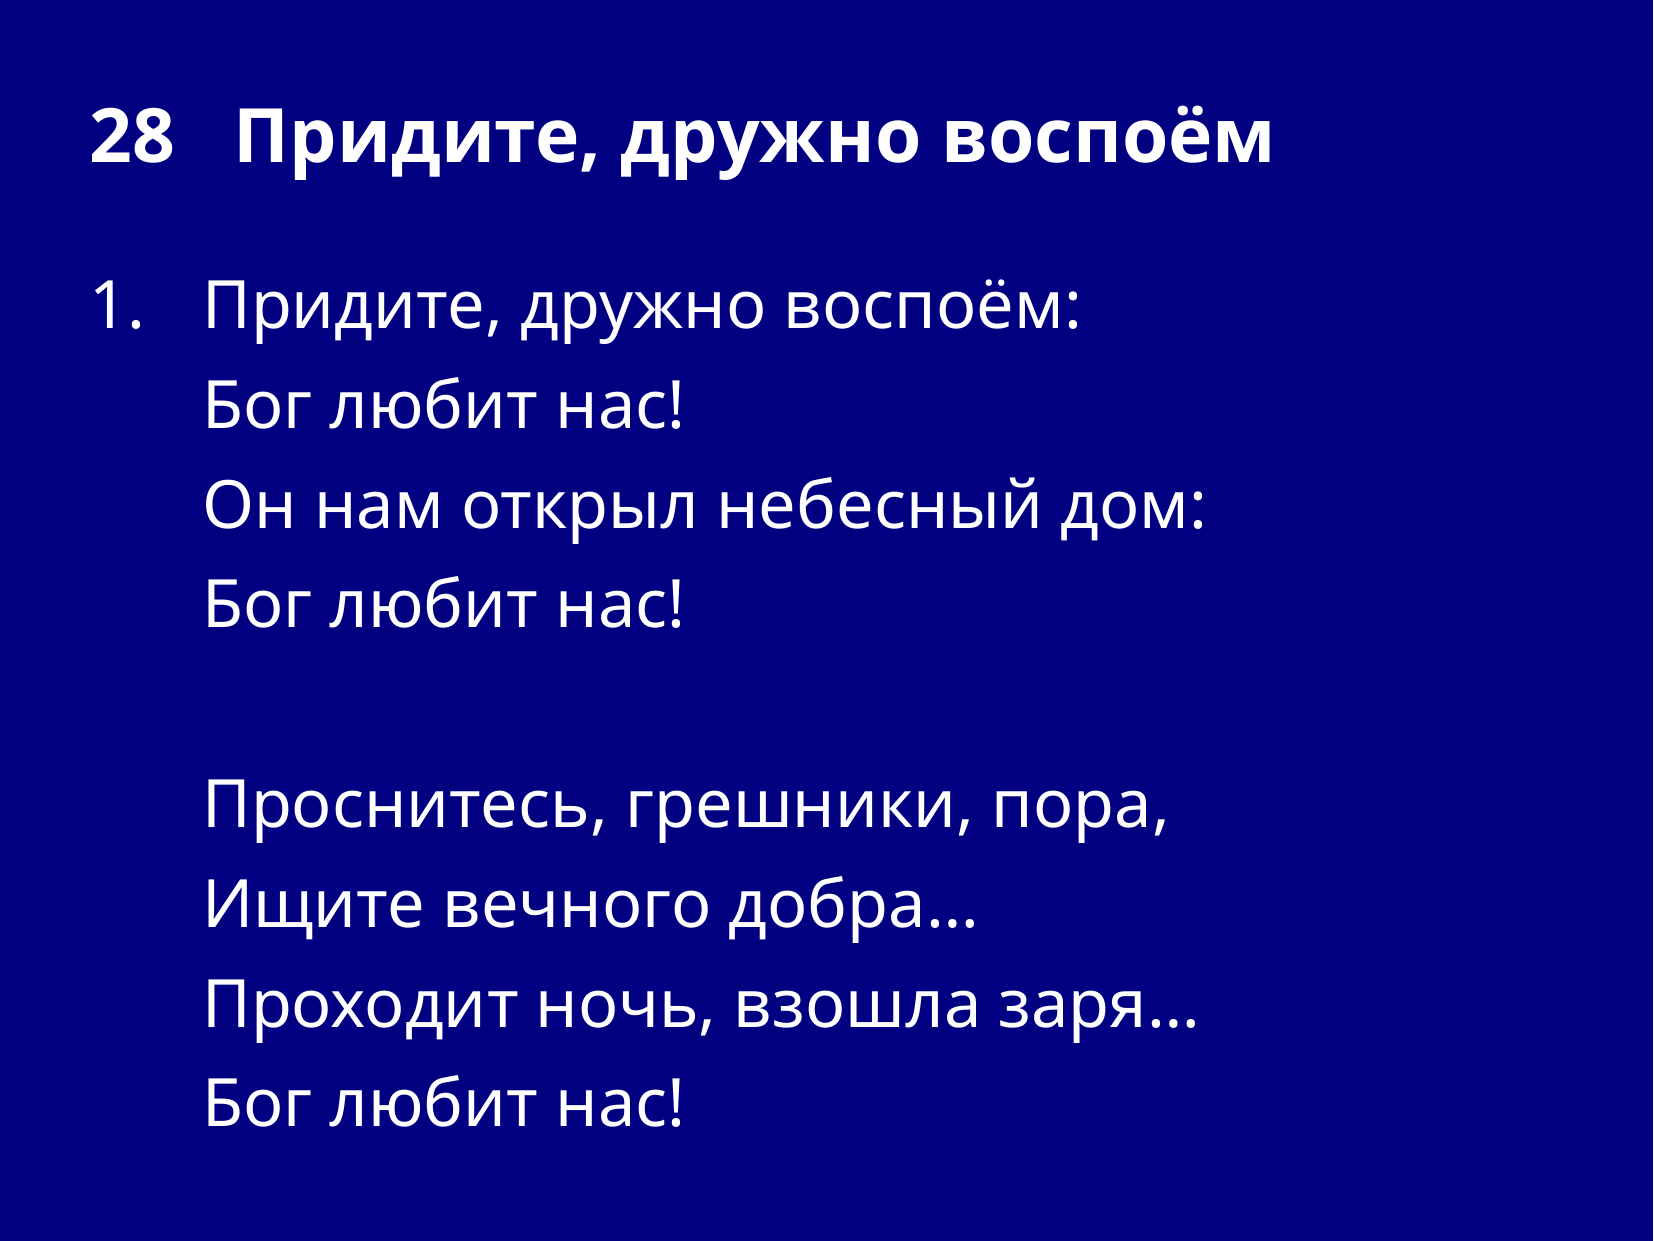

28 Придите, дружно воспоём
1.	Придите, дружно воспоём:
	Бог любит нас!
	Он нам открыл небесный дом:
	Бог любит нас!
	Проснитесь, грешники, пора,
	Ищите вечного добра…
	Проходит ночь, взошла заря…
	Бог любит нас!